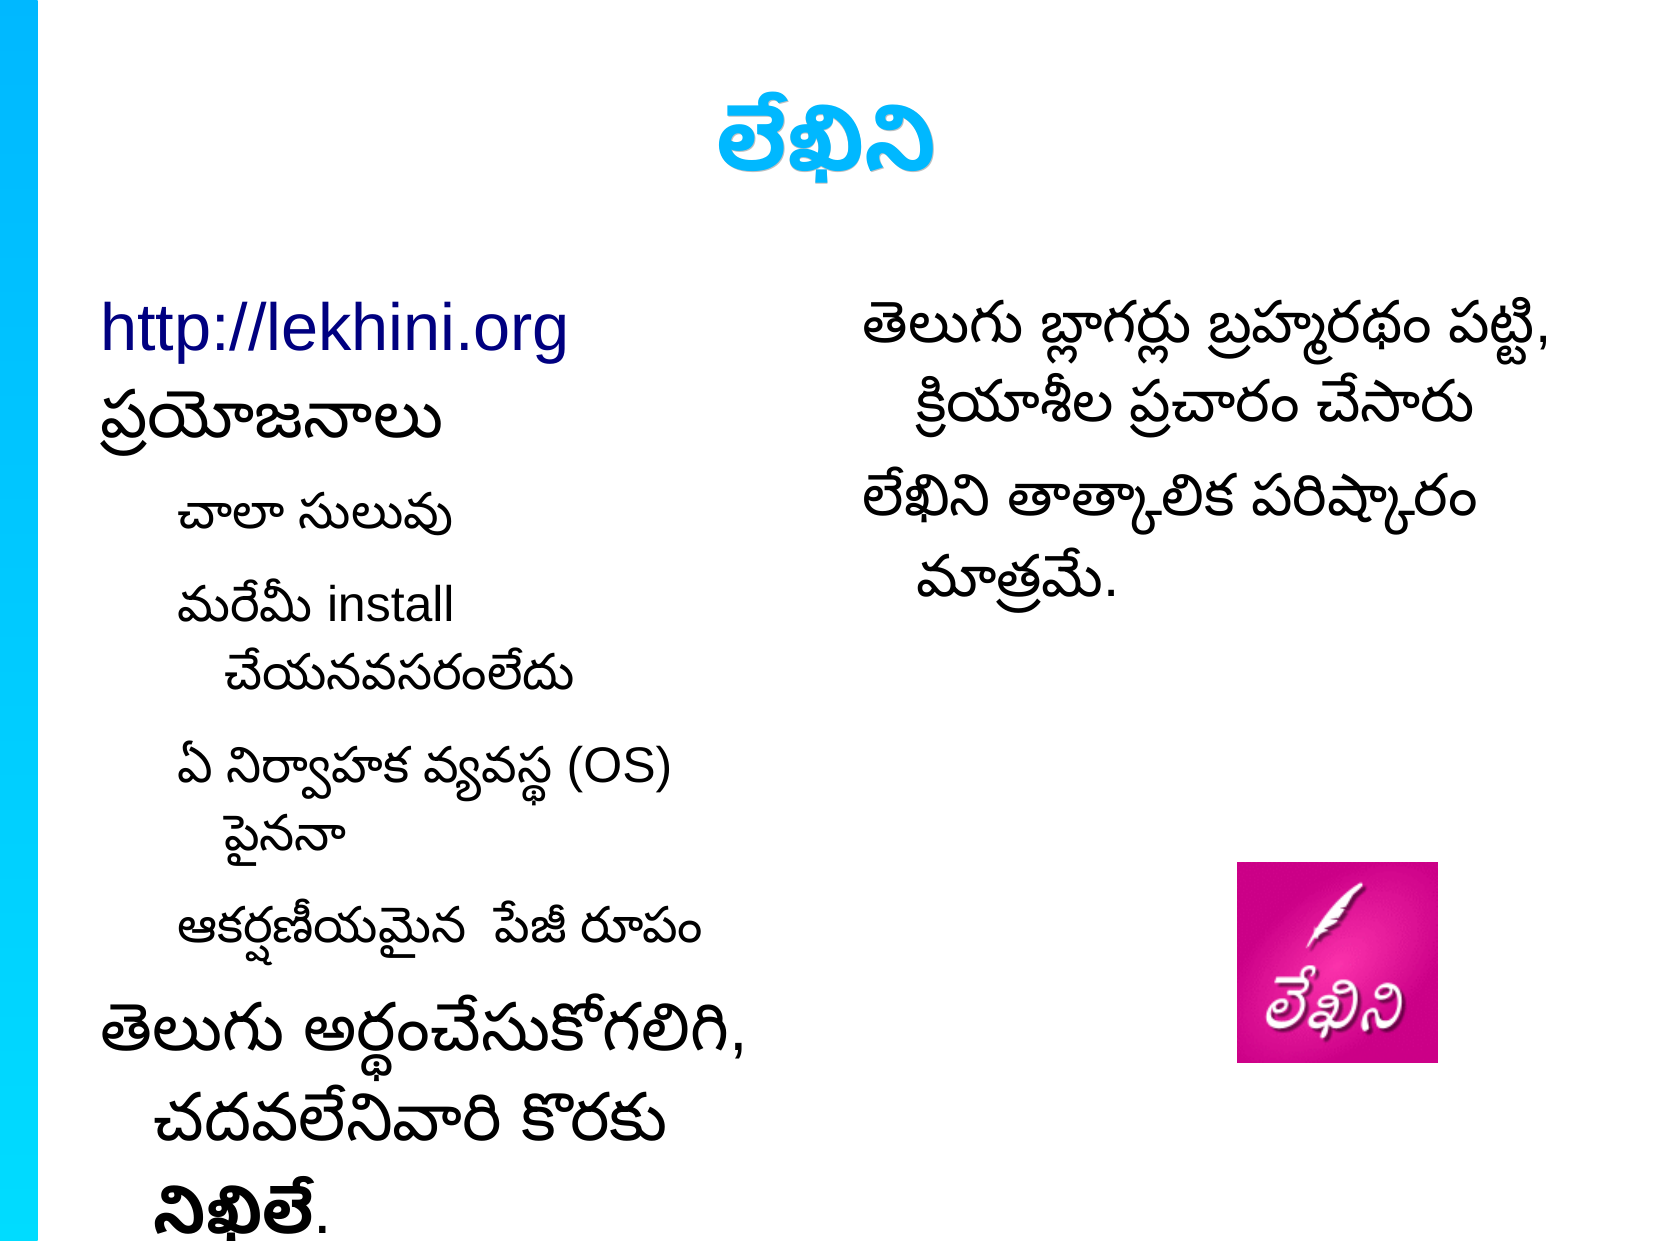

# లేఖిని
http://lekhini.org
ప్రయోజనాలు
చాలా సులువు
మరేమీ install చేయనవసరంలేదు
ఏ నిర్వాహక వ్యవస్థ (OS) పైననా
ఆకర్షణీయమైన పేజీ రూపం
తెలుగు అర్థంచేసుకోగలిగి, చదవలేనివారి కొరకు నిఖిలే.
తెలుగు బ్లాగర్లు బ్రహ్మరథం పట్టి, క్రియాశీల ప్రచారం చేసారు
లేఖిని తాత్కాలిక పరిష్కారం మాత్రమే.